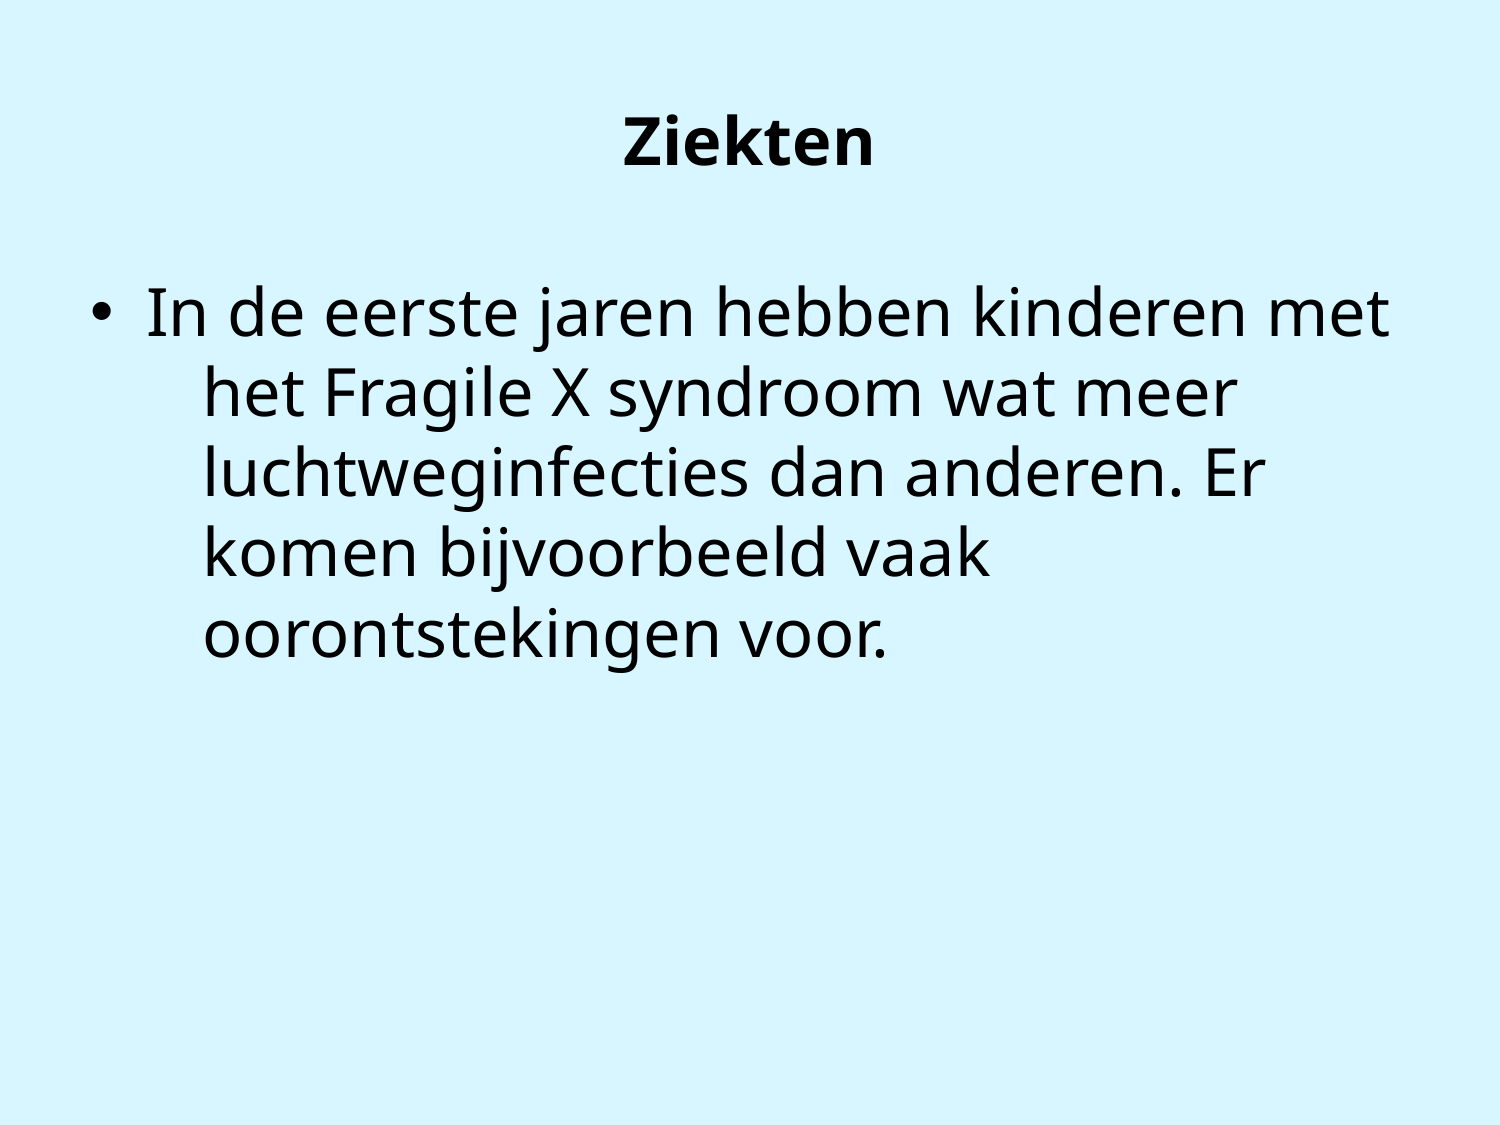

# Ziekten
In de eerste jaren hebben kinderen met het Fragile X syndroom wat meer luchtweginfecties dan anderen. Er komen bijvoorbeeld vaak oorontstekingen voor.